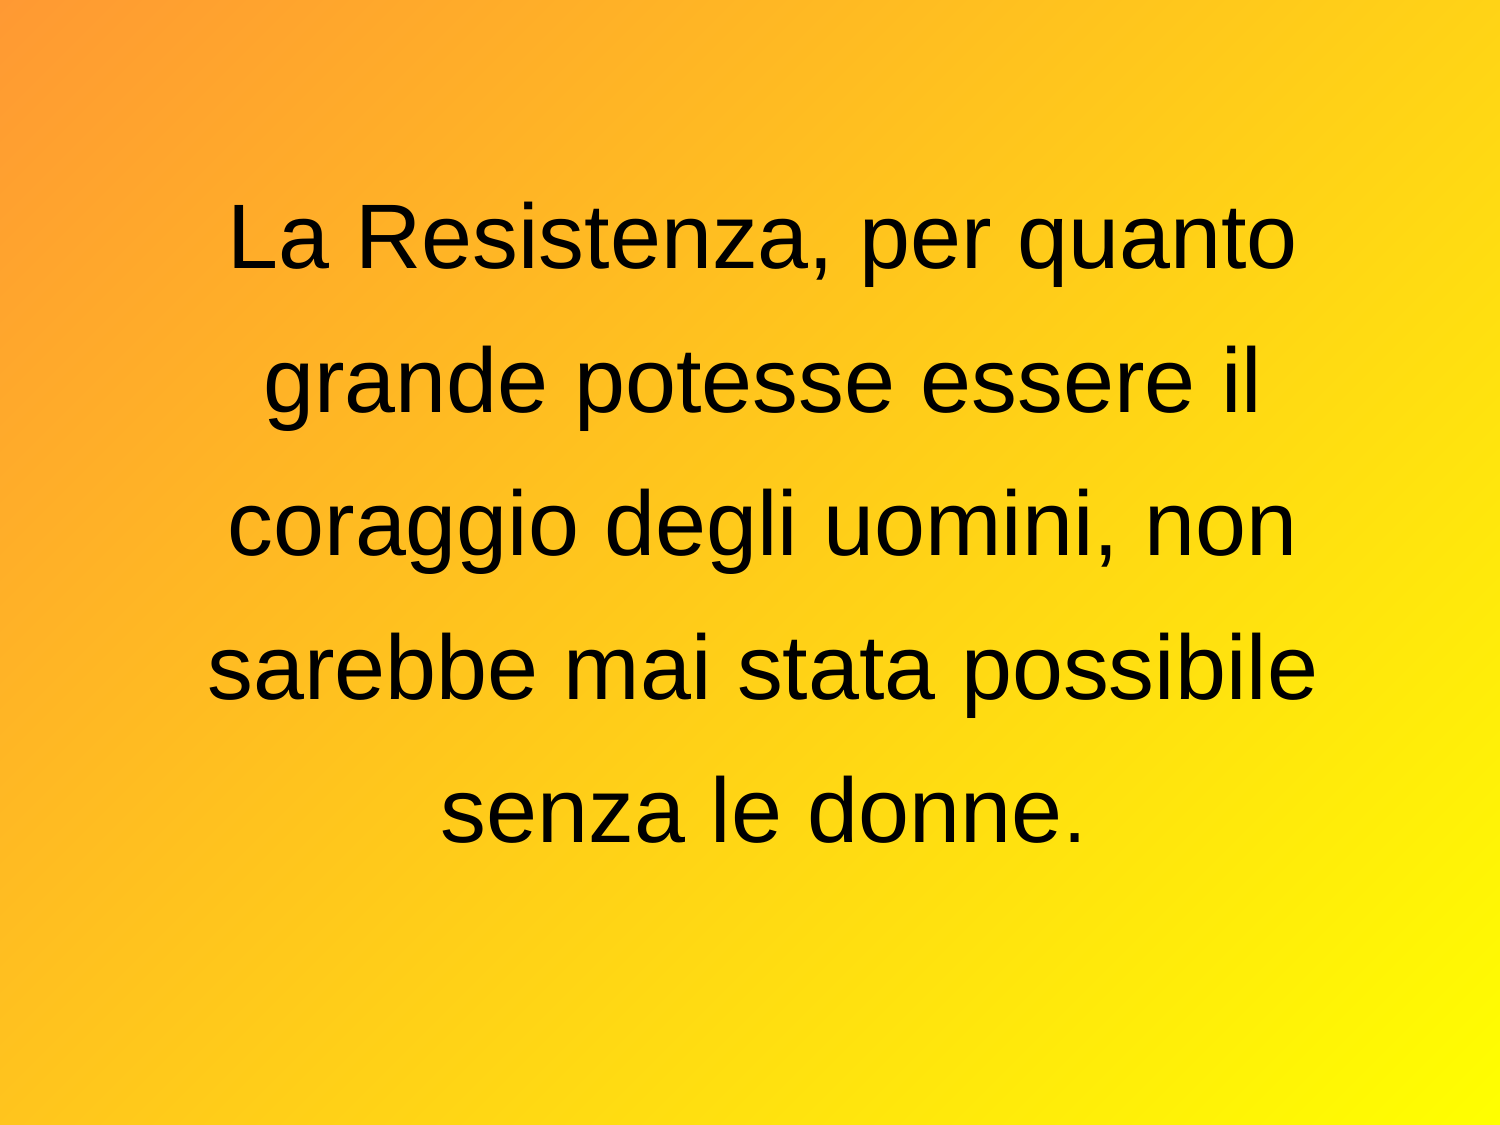

# La Resistenza, per quanto grande potesse essere il coraggio degli uomini, non sarebbe mai stata possibile senza le donne.